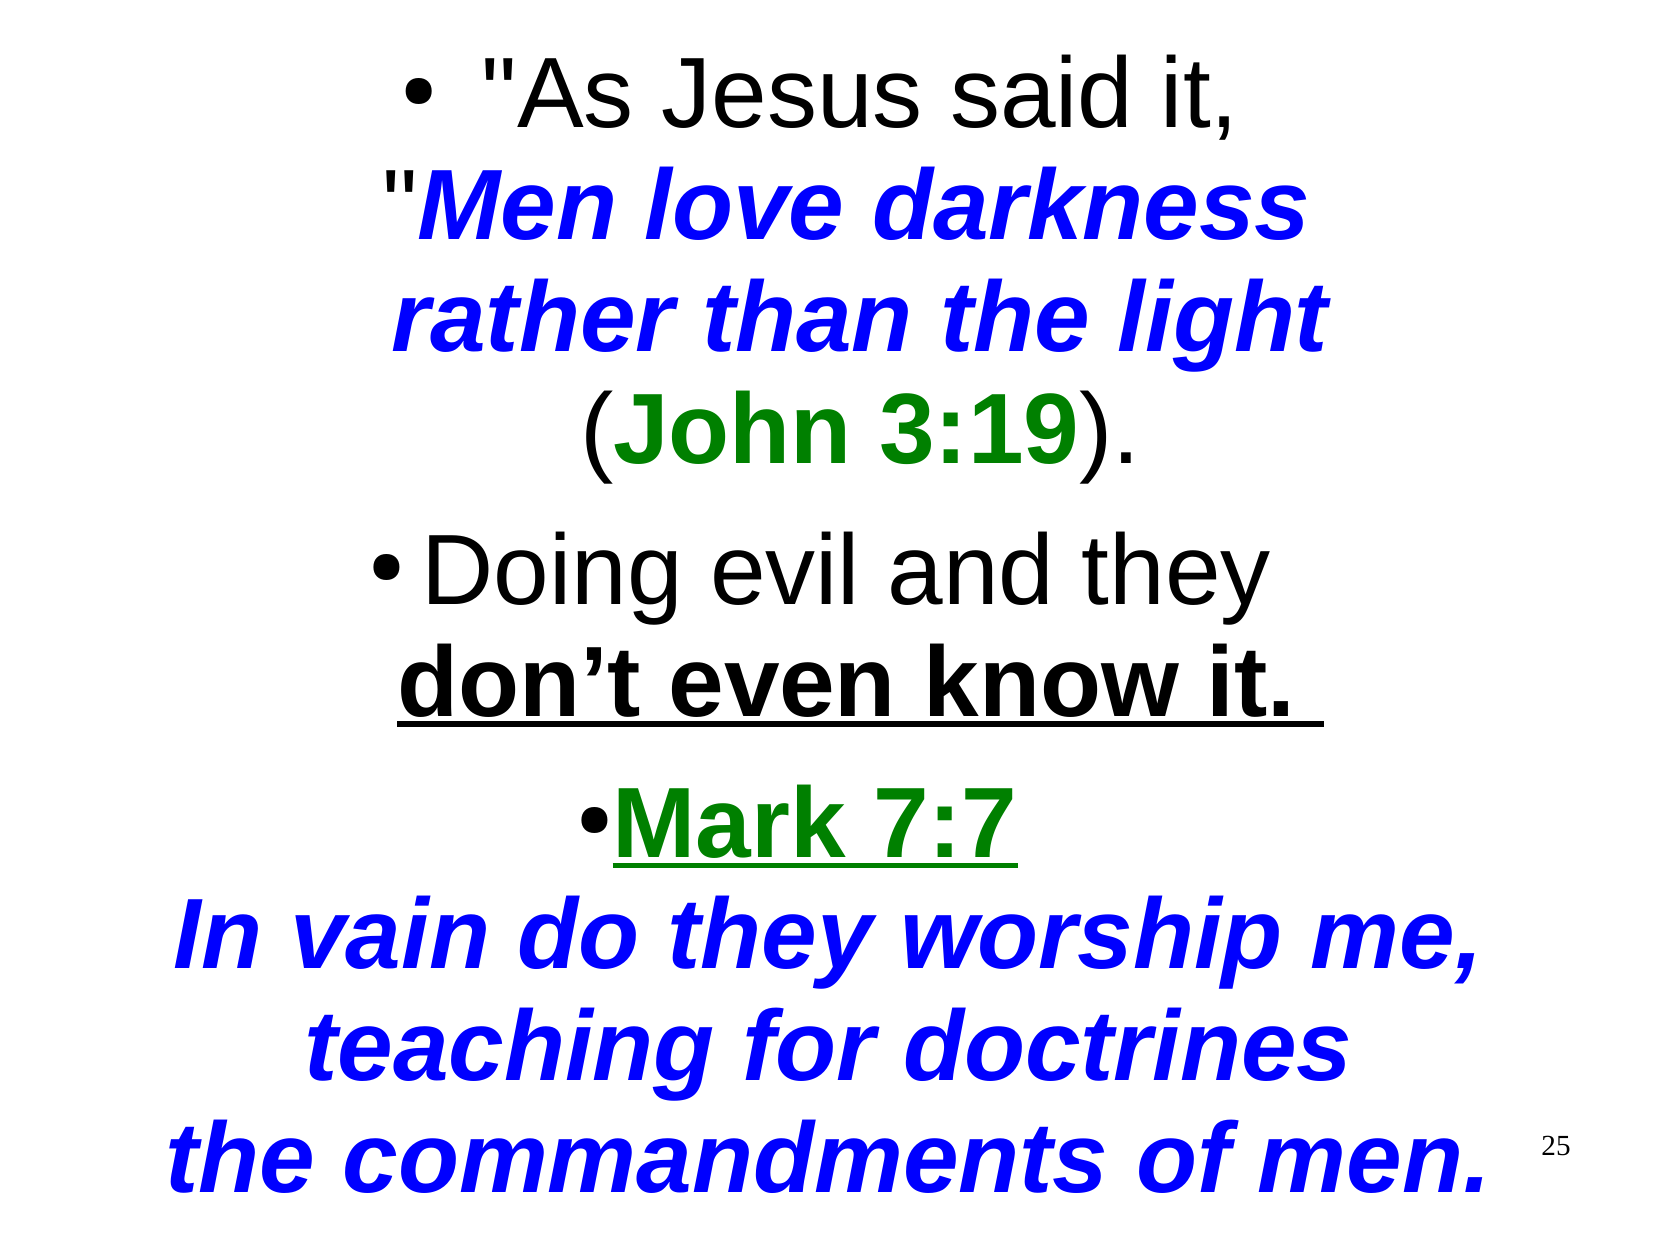

# "As Jesus said it, "Men love darkness rather than the light (John 3:19).
Doing evil and they
don’t even know it.
Mark 7:7 
In vain do they worship me,
teaching for doctrines
the commandments of men.
25